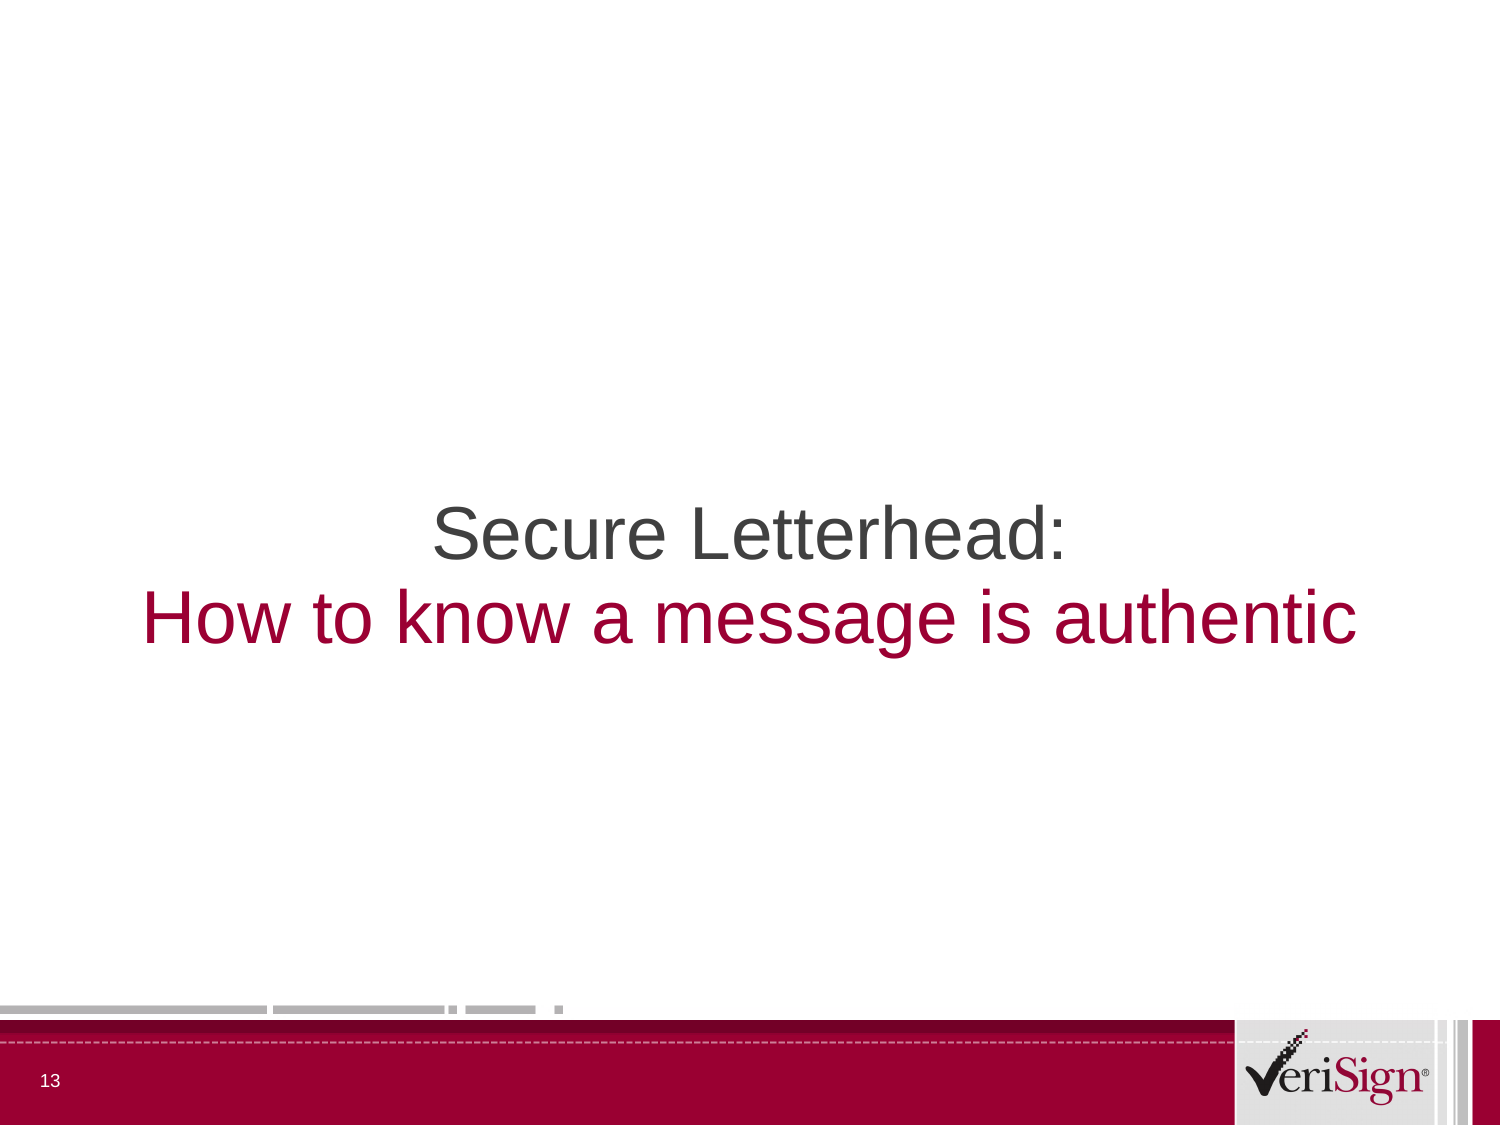

# Secure Letterhead: How to know a message is authentic
13